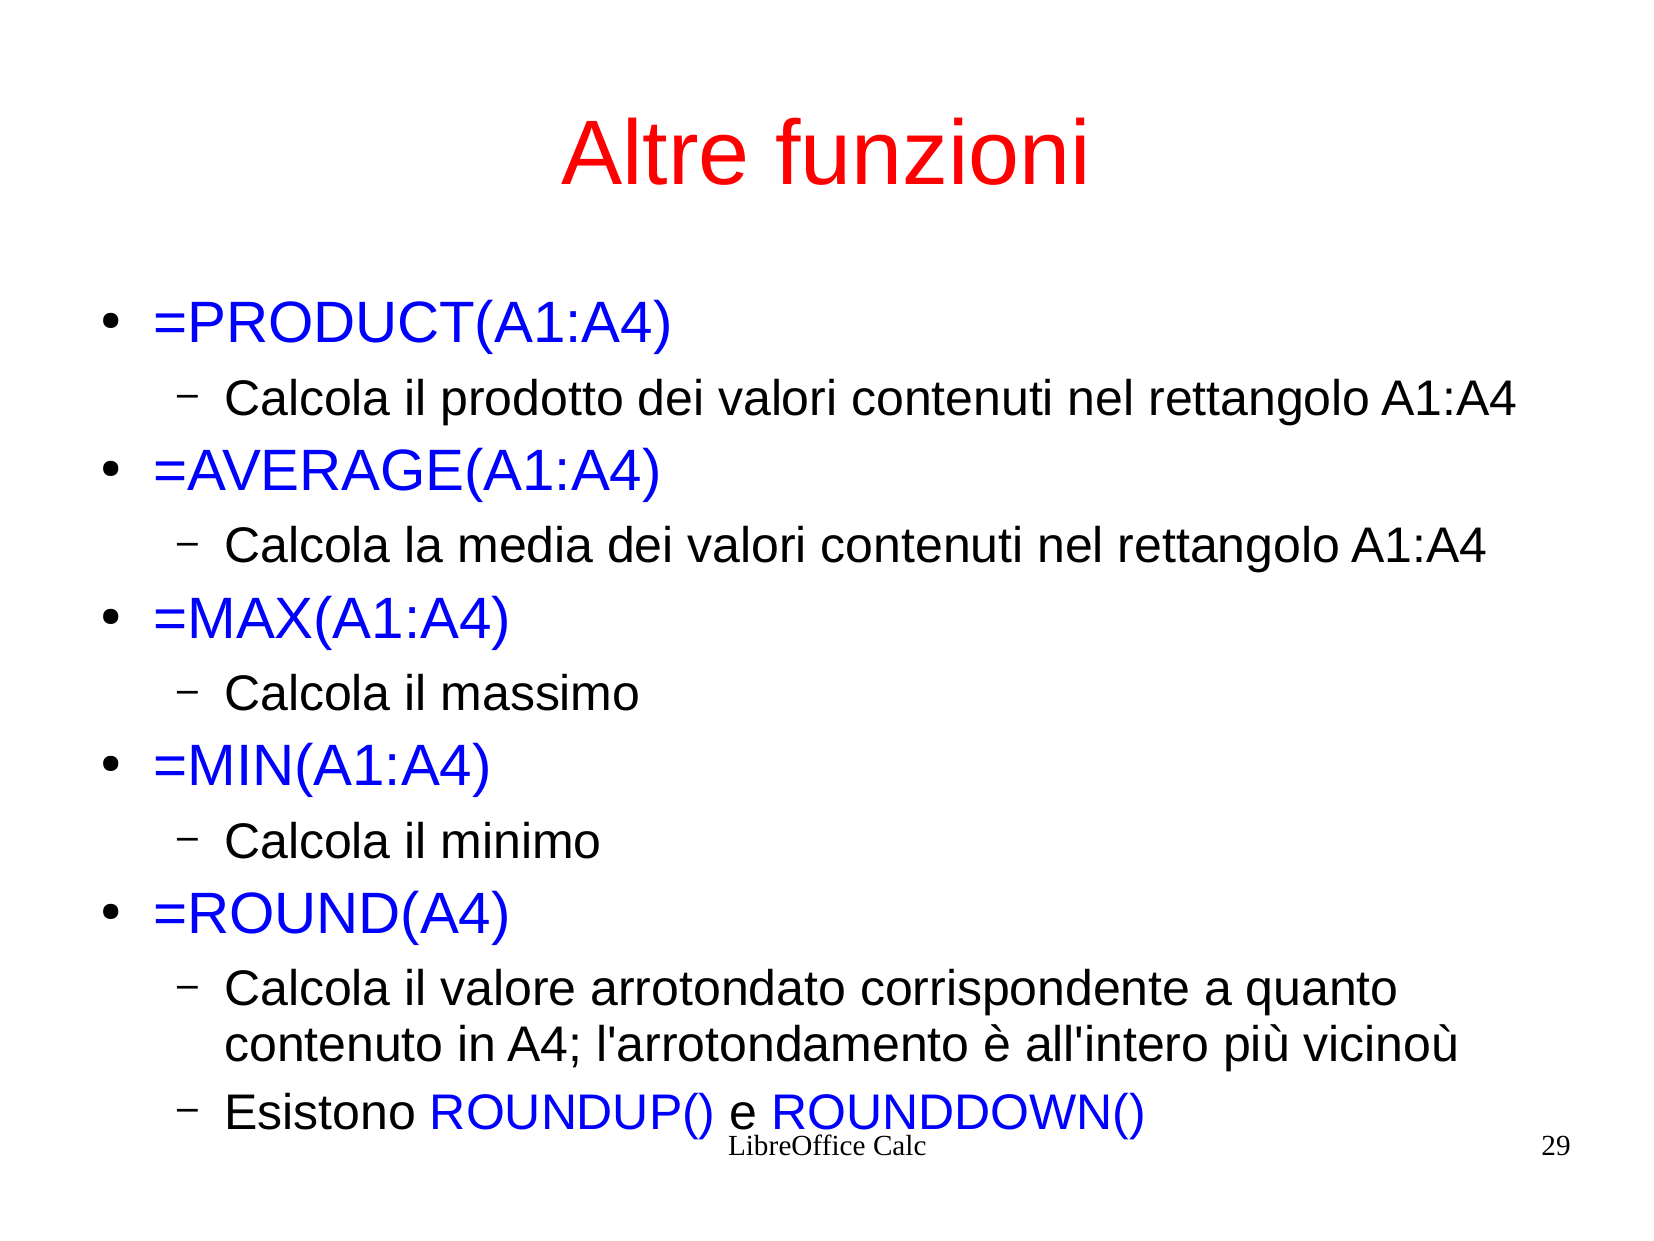

# Altre funzioni
=PRODUCT(A1:A4)
Calcola il prodotto dei valori contenuti nel rettangolo A1:A4
=AVERAGE(A1:A4)
Calcola la media dei valori contenuti nel rettangolo A1:A4
=MAX(A1:A4)
Calcola il massimo
=MIN(A1:A4)
Calcola il minimo
=ROUND(A4)
Calcola il valore arrotondato corrispondente a quanto contenuto in A4; l'arrotondamento è all'intero più vicinoù
Esistono ROUNDUP() e ROUNDDOWN()
LibreOffice Calc
29